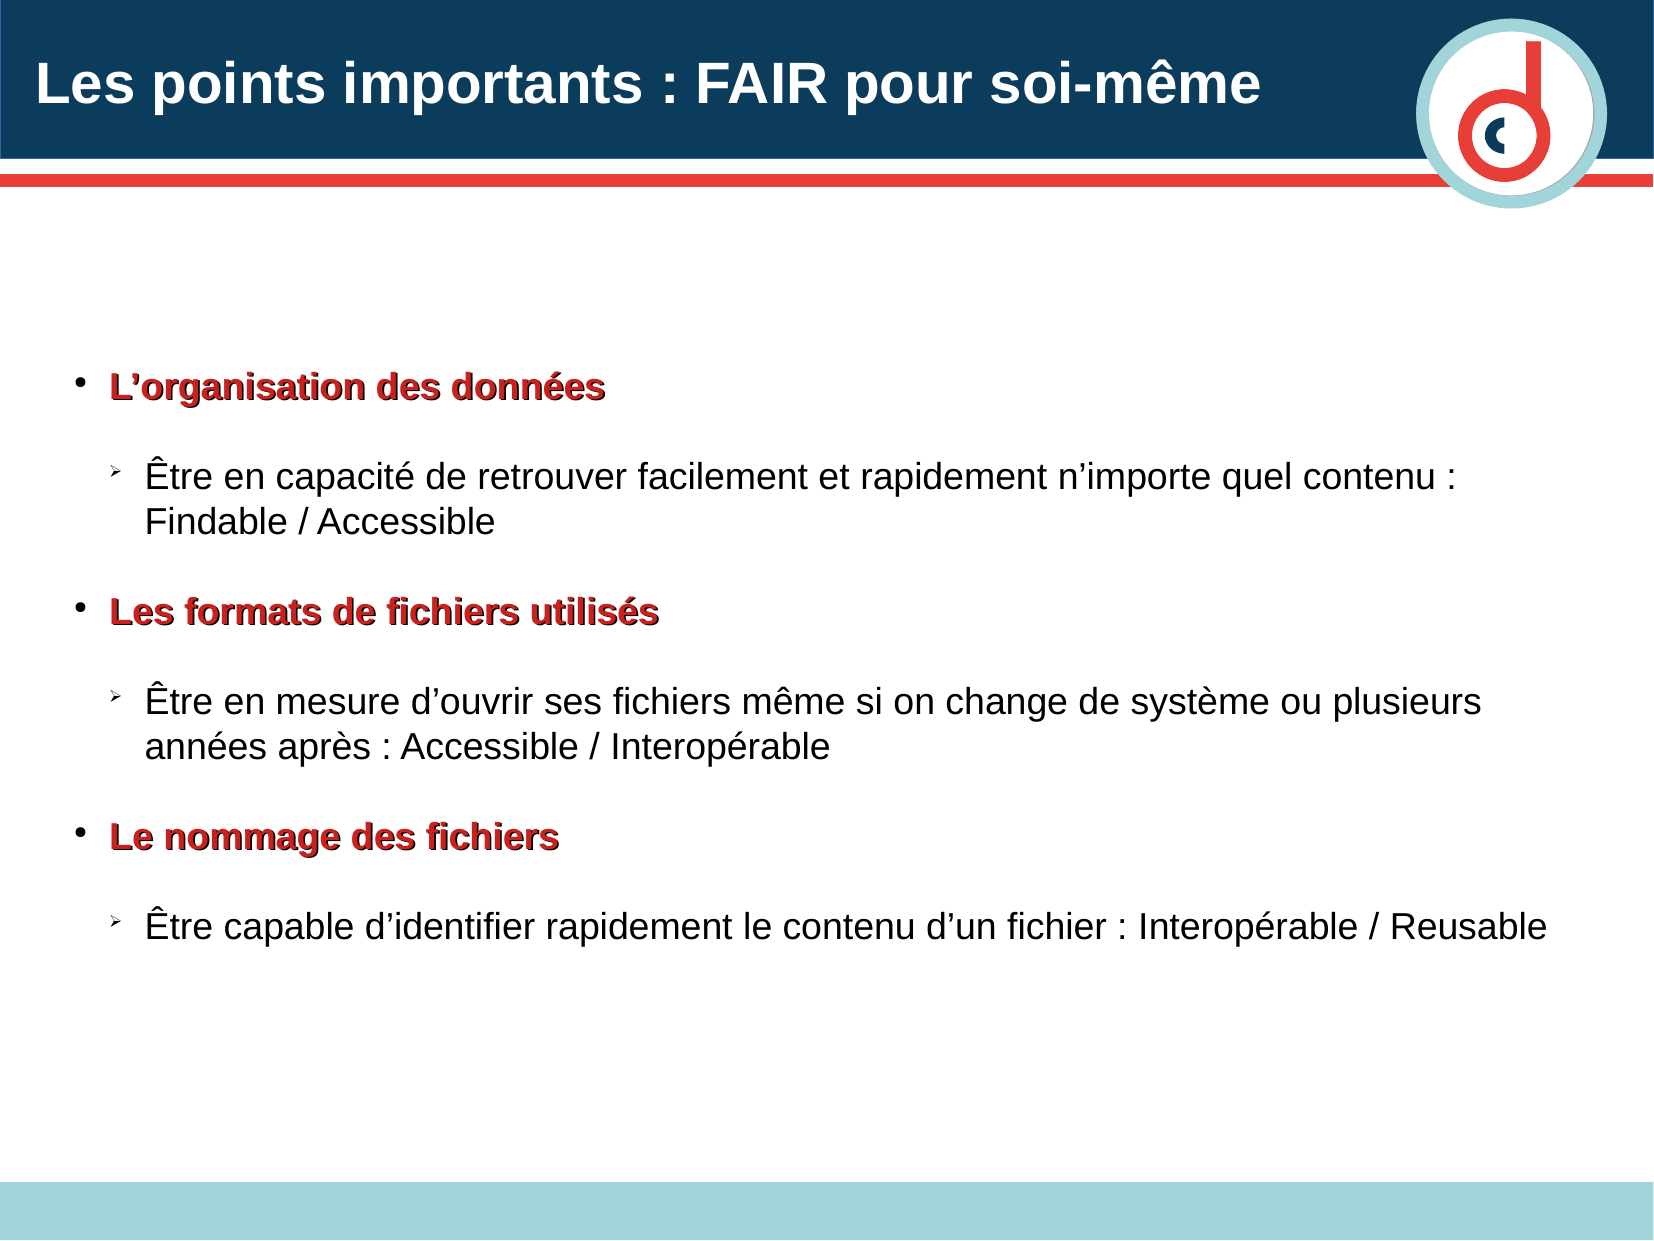

# Les points importants : FAIR pour soi-même
L’organisation des données
Être en capacité de retrouver facilement et rapidement n’importe quel contenu : Findable / Accessible
Les formats de fichiers utilisés
Être en mesure d’ouvrir ses fichiers même si on change de système ou plusieurs années après : Accessible / Interopérable
Le nommage des fichiers
Être capable d’identifier rapidement le contenu d’un fichier : Interopérable / Reusable